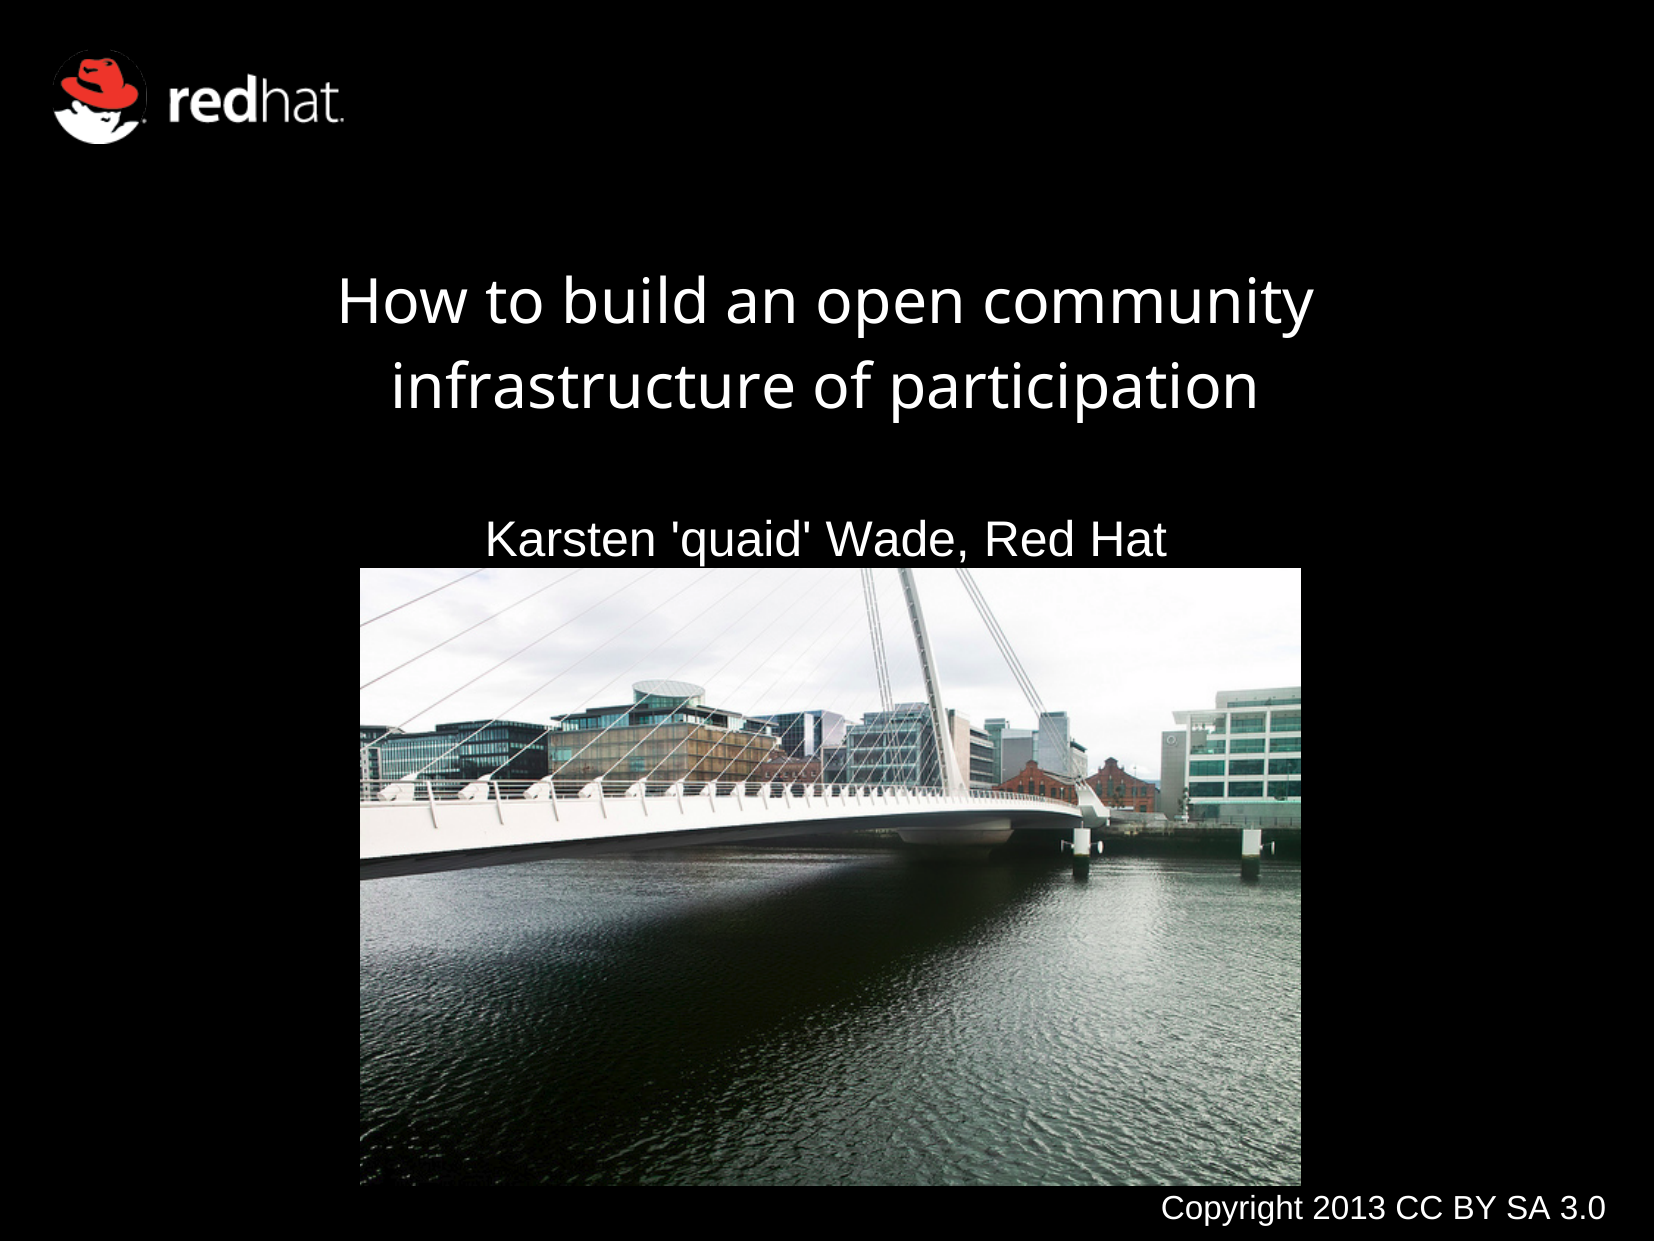

How to build an open community
infrastructure of participation
Karsten 'quaid' Wade, Red Hat